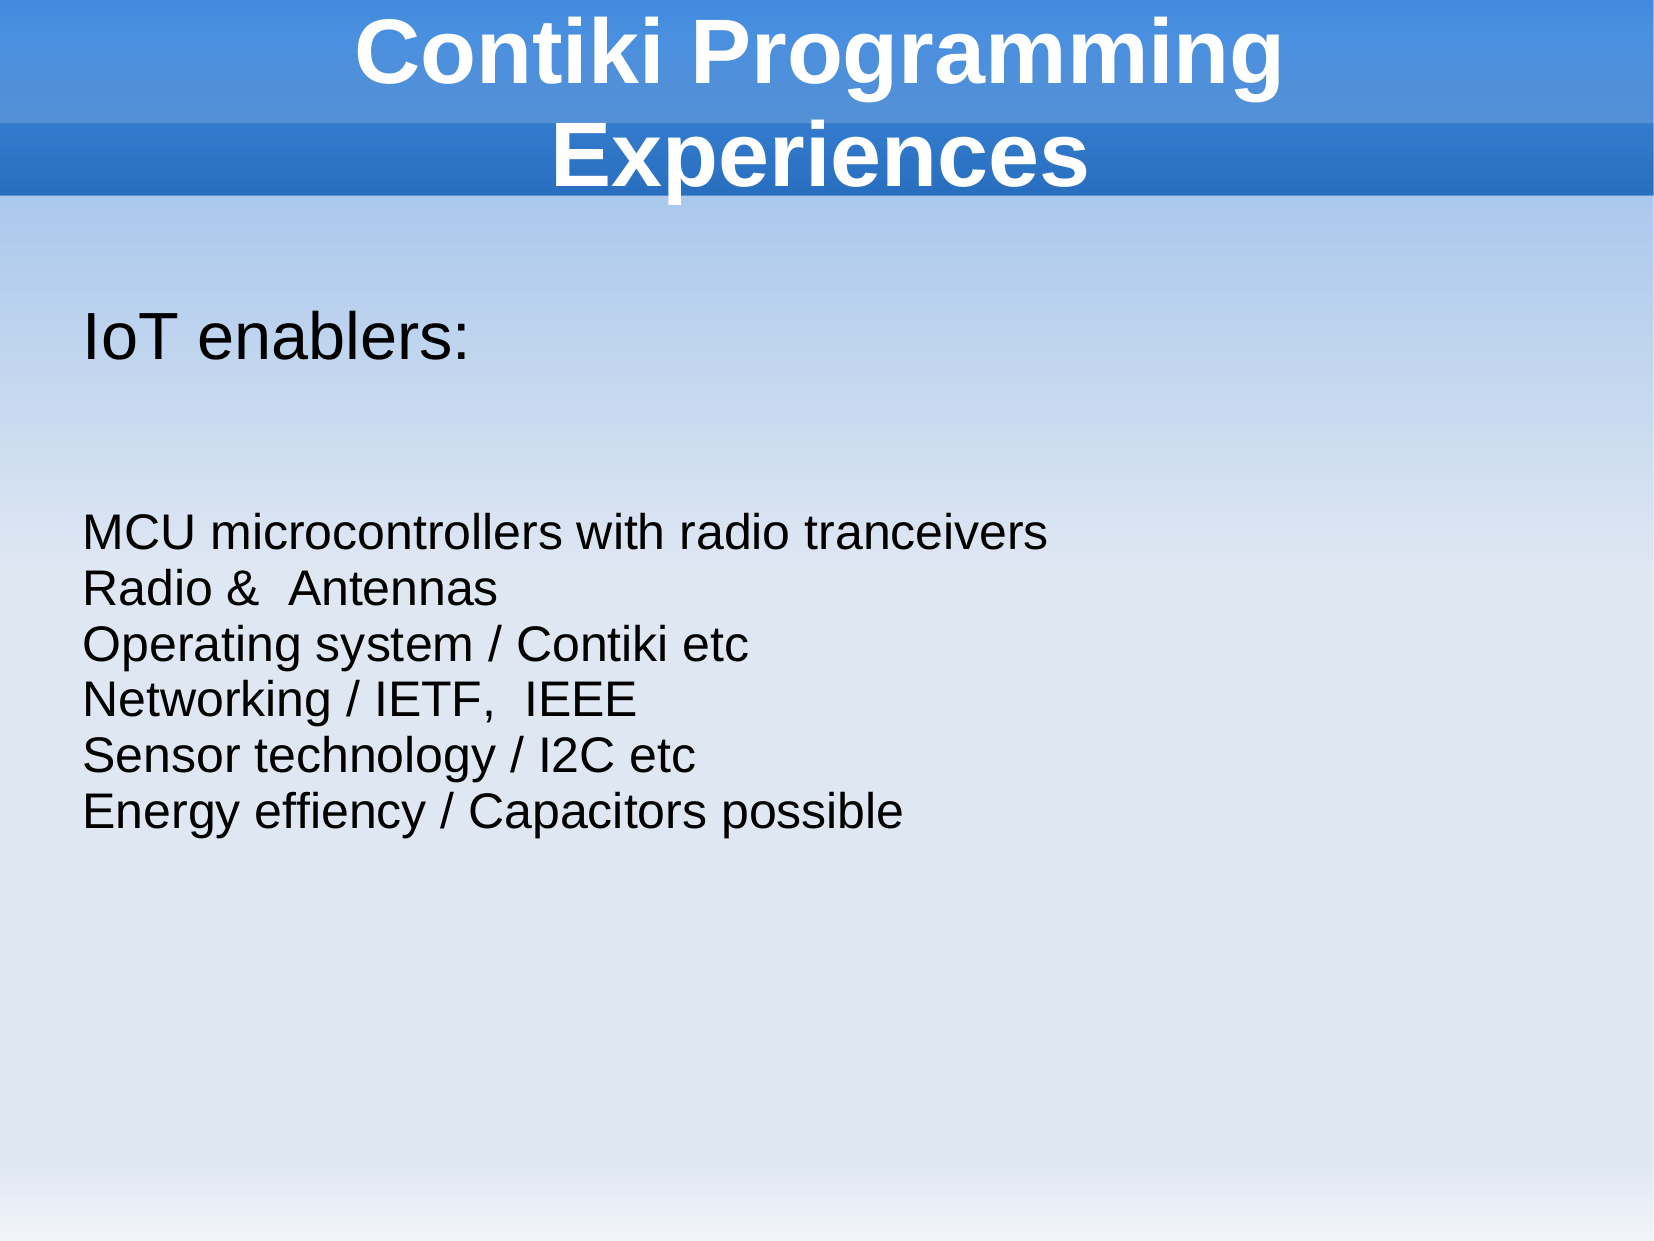

# Contiki Programming Experiences
IoT enablers:
MCU microcontrollers with radio tranceivers
Radio & Antennas
Operating system / Contiki etc
Networking / IETF, IEEE
Sensor technology / I2C etc
Energy effiency / Capacitors possible